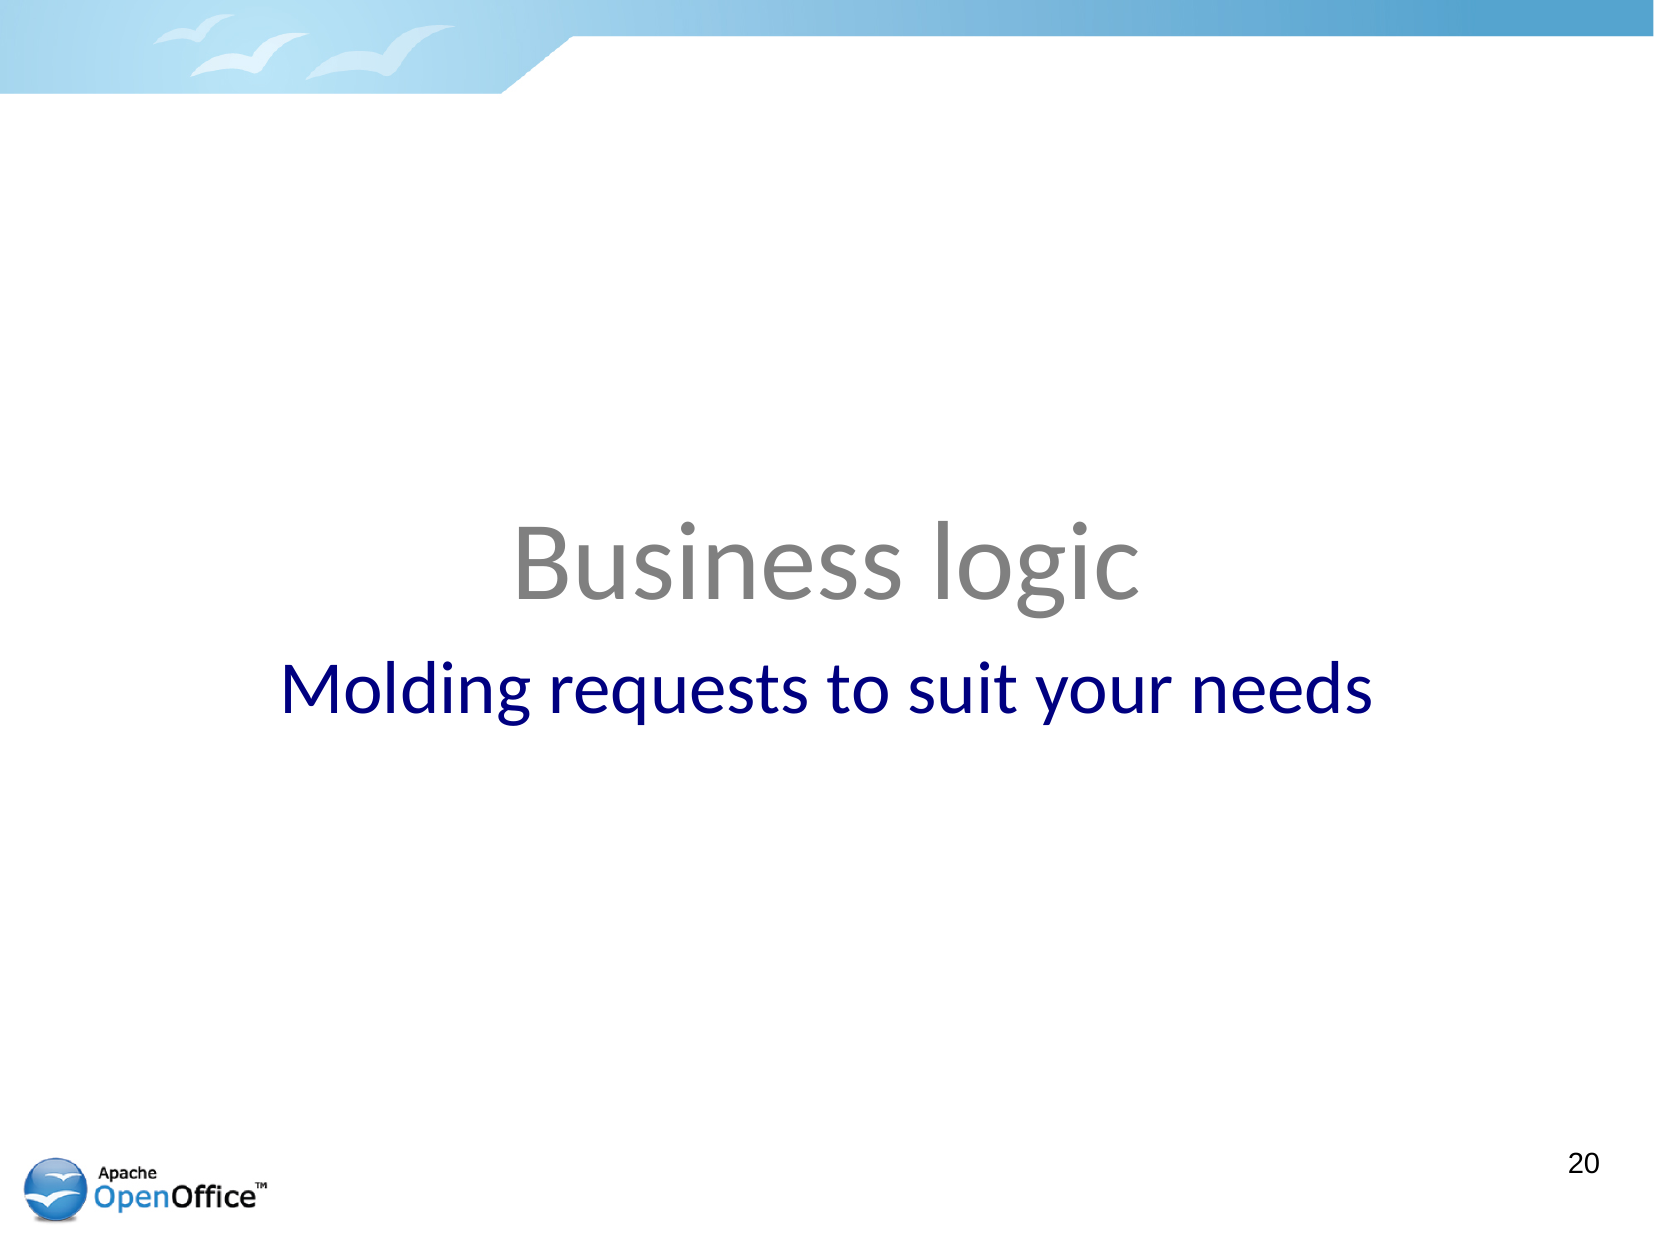

# Business logic
Molding requests to suit your needs
20